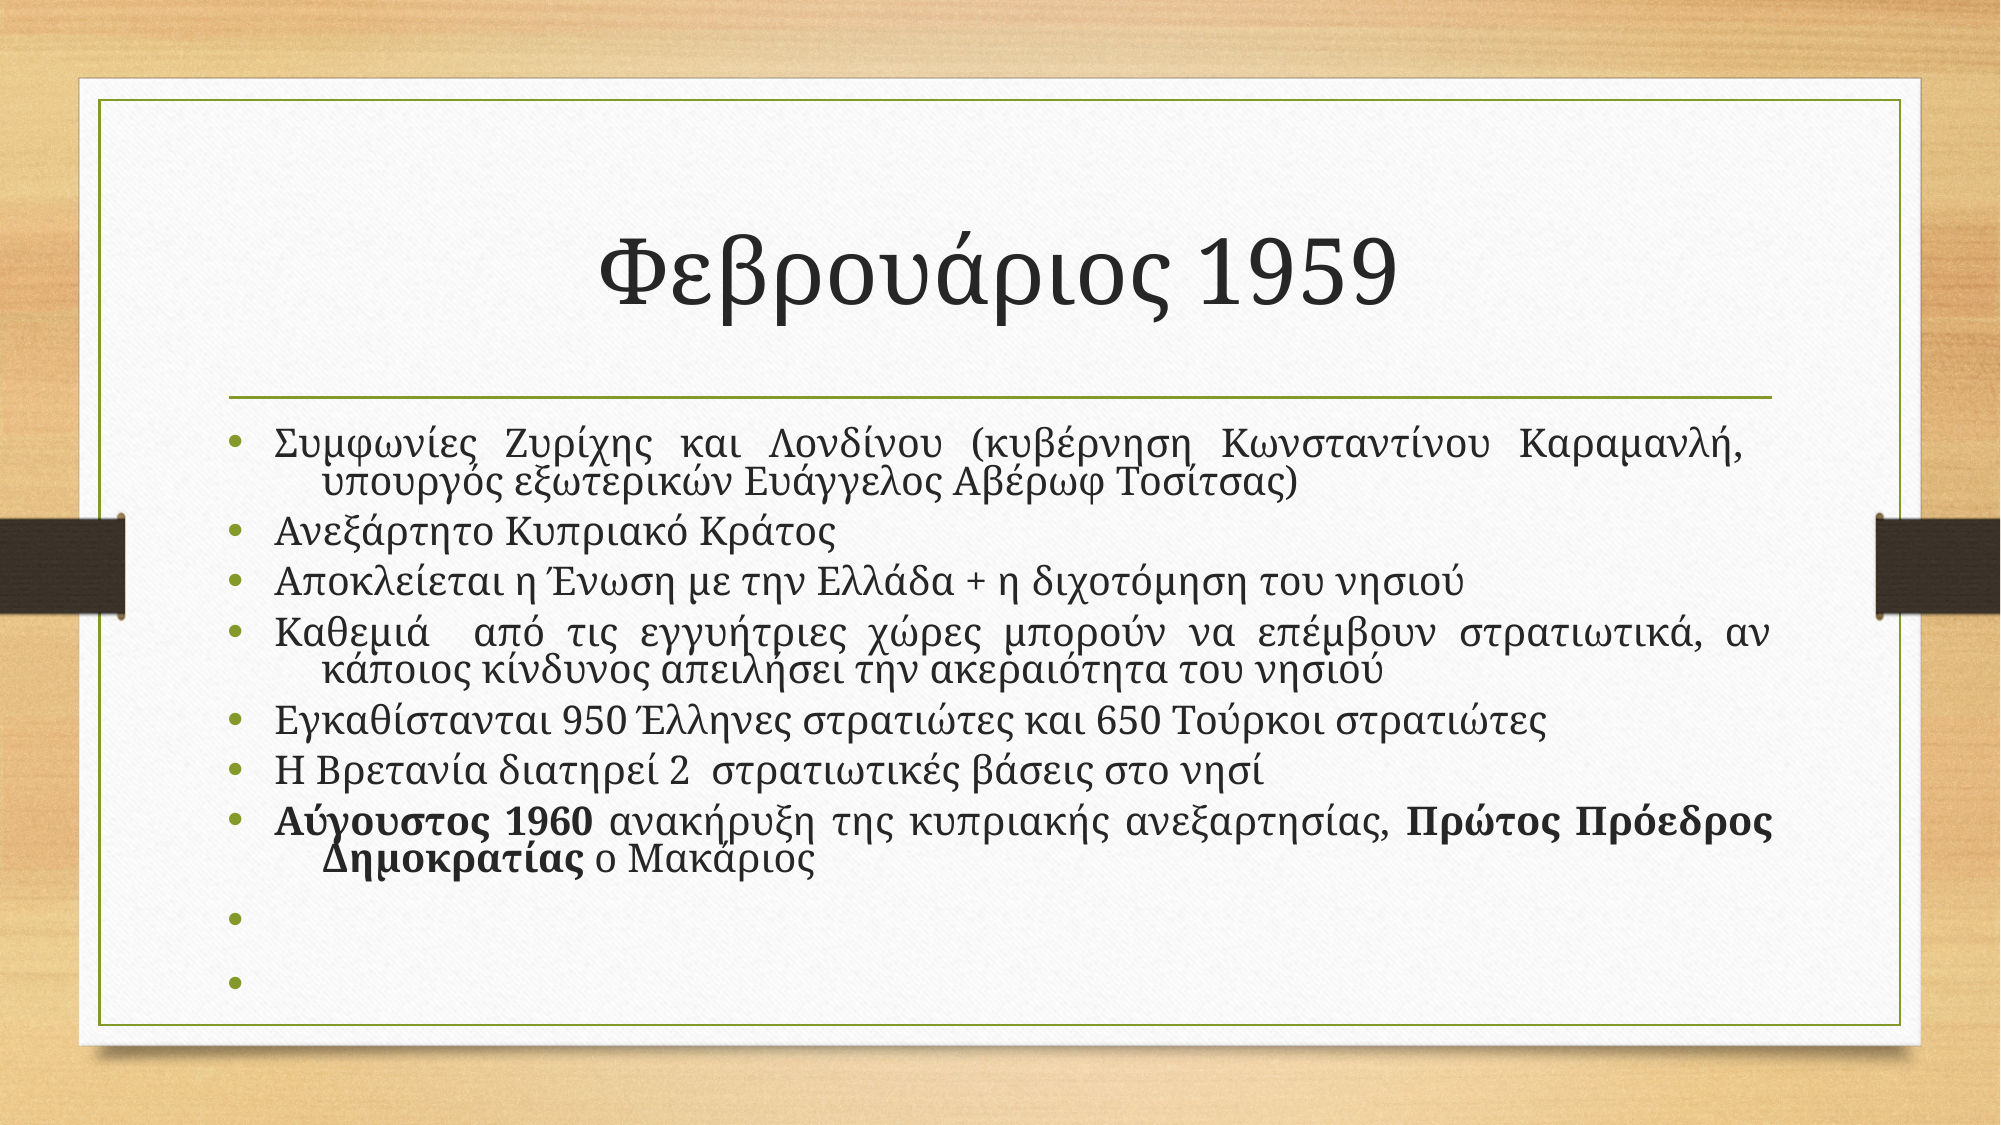

# Φεβρουάριος 1959
Συμφωνίες Ζυρίχης και Λονδίνου (κυβέρνηση Κωνσταντίνου Καραμανλή, υπουργός εξωτερικών Ευάγγελος Αβέρωφ Τοσίτσας)
Ανεξάρτητο Κυπριακό Κράτος
Αποκλείεται η Ένωση με την Ελλάδα + η διχοτόμηση του νησιού
Καθεμιά από τις εγγυήτριες χώρες μπορούν να επέμβουν στρατιωτικά, αν κάποιος κίνδυνος απειλήσει την ακεραιότητα του νησιού
Εγκαθίστανται 950 Έλληνες στρατιώτες και 650 Τούρκοι στρατιώτες
Η Βρετανία διατηρεί 2 στρατιωτικές βάσεις στο νησί
Αύγουστος 1960 ανακήρυξη της κυπριακής ανεξαρτησίας, Πρώτος Πρόεδρος Δημοκρατίας ο Μακάριος